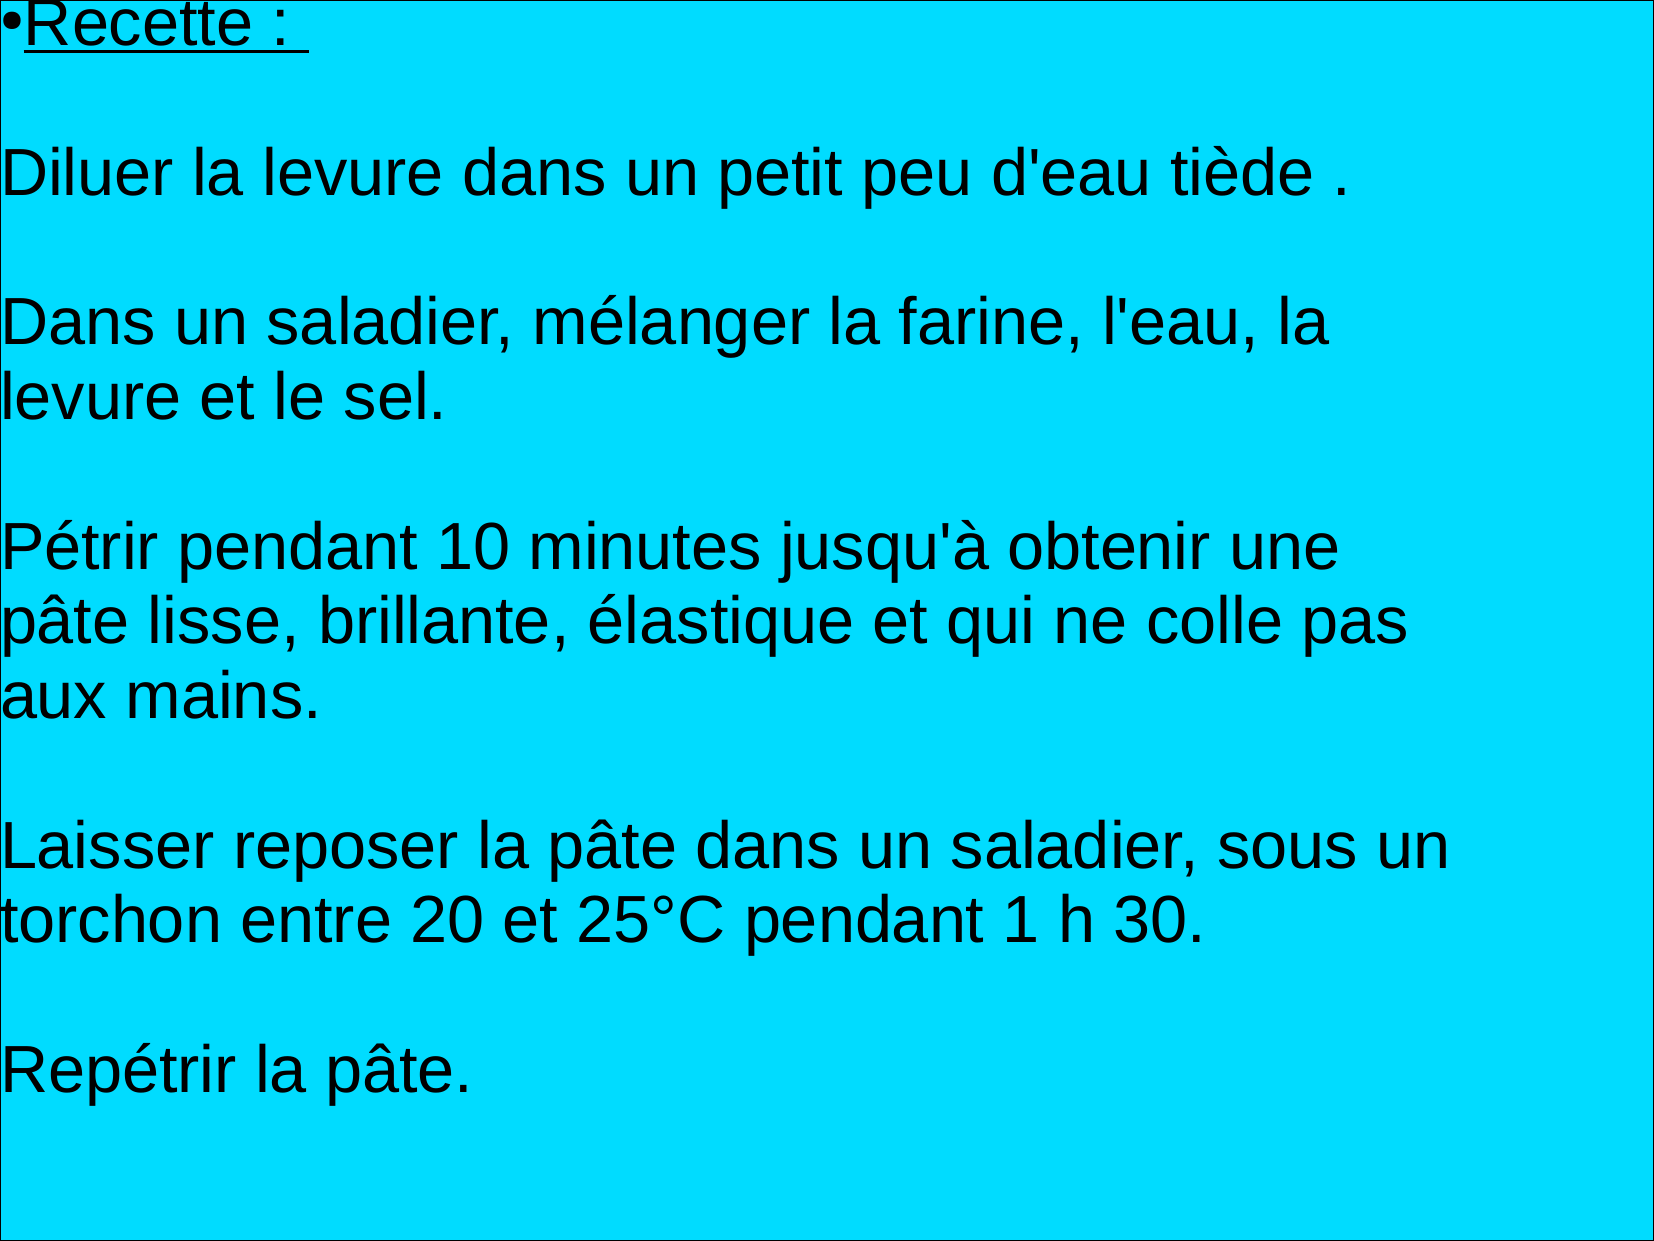

# Recette :
Diluer la levure dans un petit peu d'eau tiède .
Dans un saladier, mélanger la farine, l'eau, la levure et le sel.
Pétrir pendant 10 minutes jusqu'à obtenir une pâte lisse, brillante, élastique et qui ne colle pas aux mains.
Laisser reposer la pâte dans un saladier, sous un torchon entre 20 et 25°C pendant 1 h 30.
Repétrir la pâte.